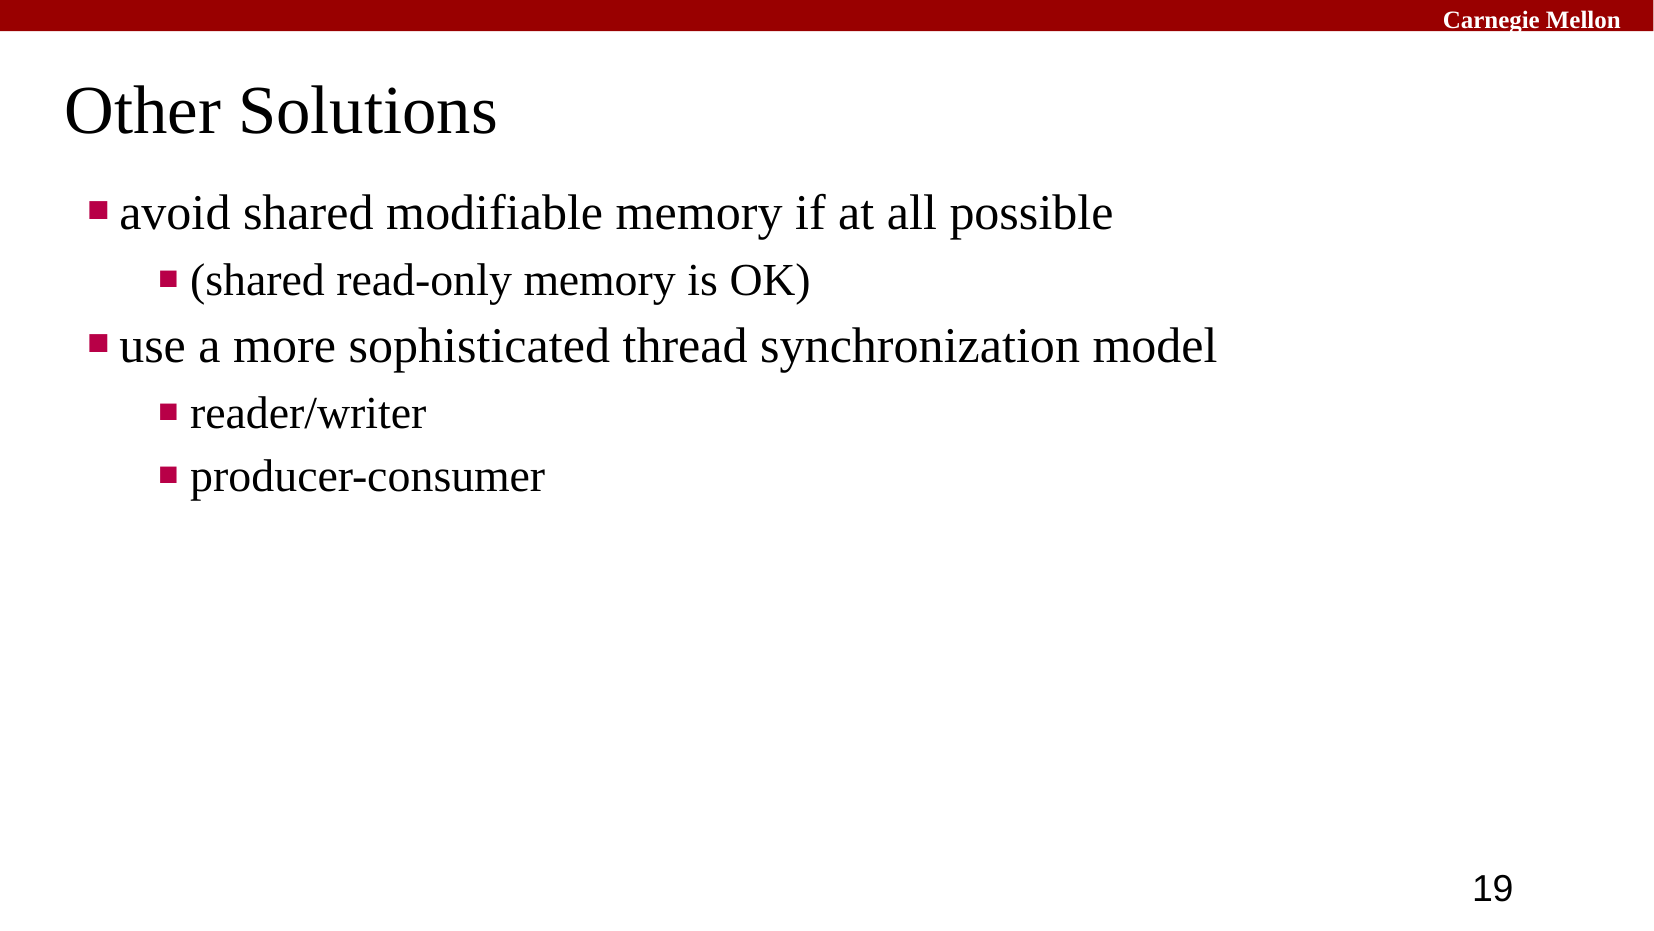

# Other Solutions
avoid shared modifiable memory if at all possible
(shared read-only memory is OK)
use a more sophisticated thread synchronization model
reader/writer
producer-consumer